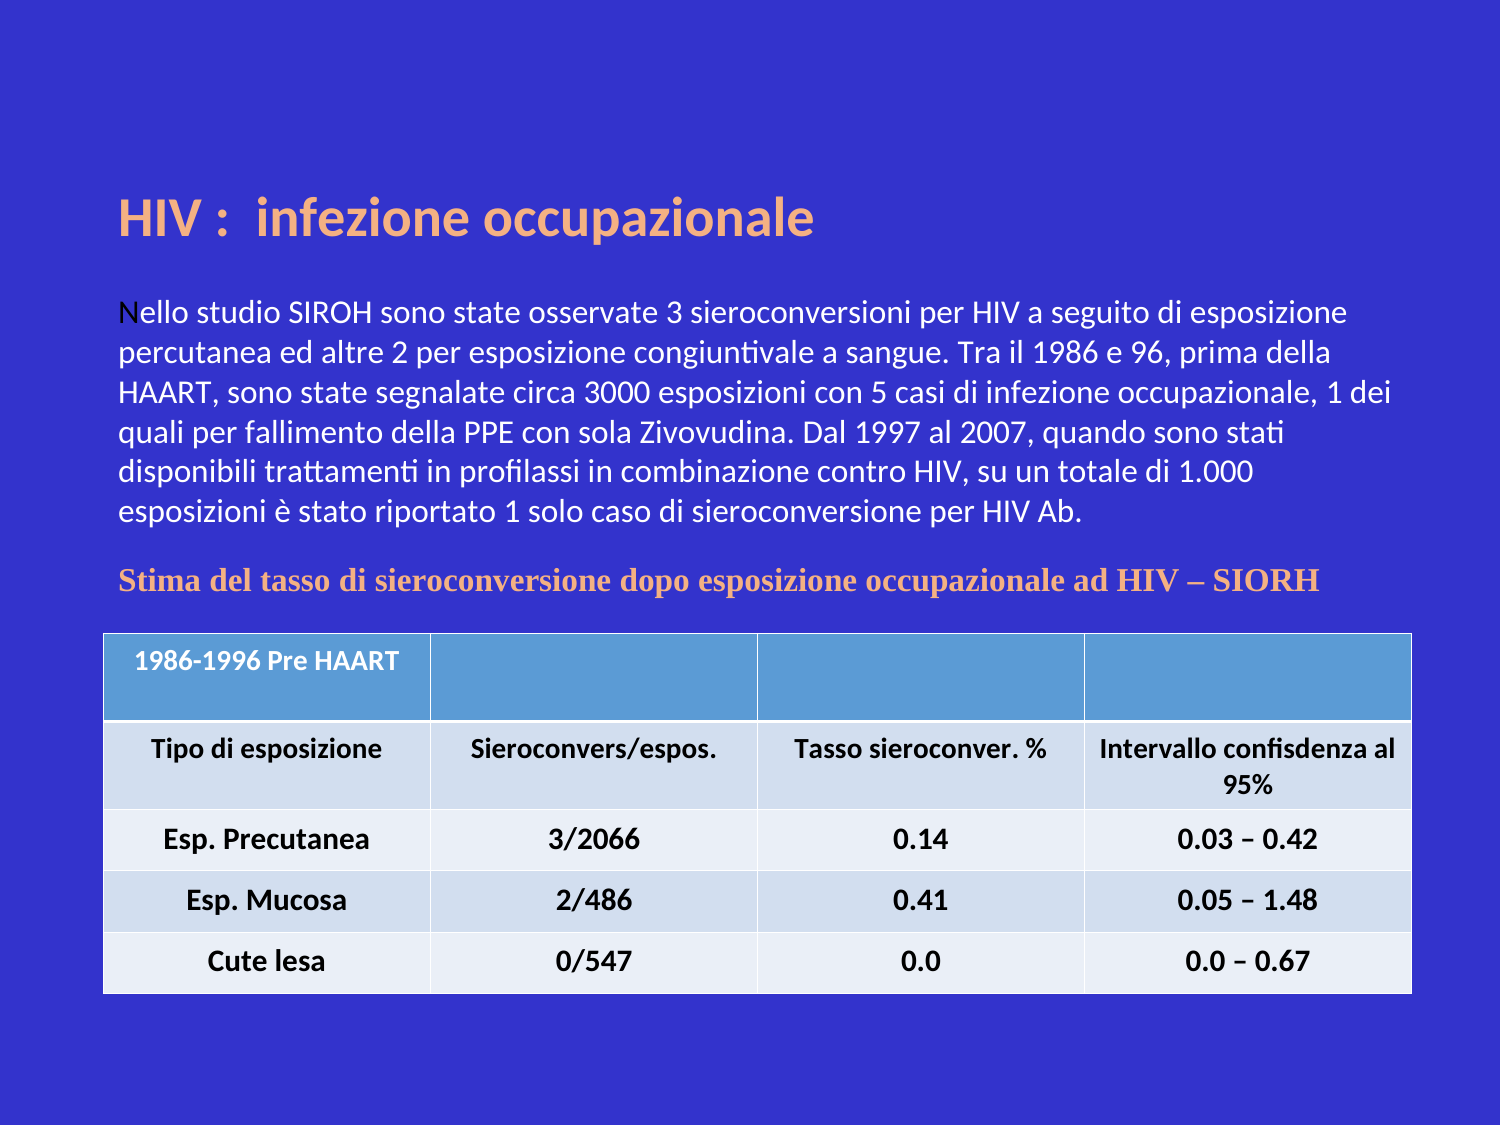

HIV : infezione occupazionale
Nello studio SIROH sono state osservate 3 sieroconversioni per HIV a seguito di esposizione percutanea ed altre 2 per esposizione congiuntivale a sangue. Tra il 1986 e 96, prima della HAART, sono state segnalate circa 3000 esposizioni con 5 casi di infezione occupazionale, 1 dei quali per fallimento della PPE con sola Zivovudina. Dal 1997 al 2007, quando sono stati disponibili trattamenti in profilassi in combinazione contro HIV, su un totale di 1.000 esposizioni è stato riportato 1 solo caso di sieroconversione per HIV Ab.
Stima del tasso di sieroconversione dopo esposizione occupazionale ad HIV – SIORH
| 1986-1996 Pre HAART | | | |
| --- | --- | --- | --- |
| Tipo di esposizione | Sieroconvers/espos. | Tasso sieroconver. % | Intervallo confisdenza al 95% |
| Esp. Precutanea | 3/2066 | 0.14 | 0.03 – 0.42 |
| Esp. Mucosa | 2/486 | 0.41 | 0.05 – 1.48 |
| Cute lesa | 0/547 | 0.0 | 0.0 – 0.67 |